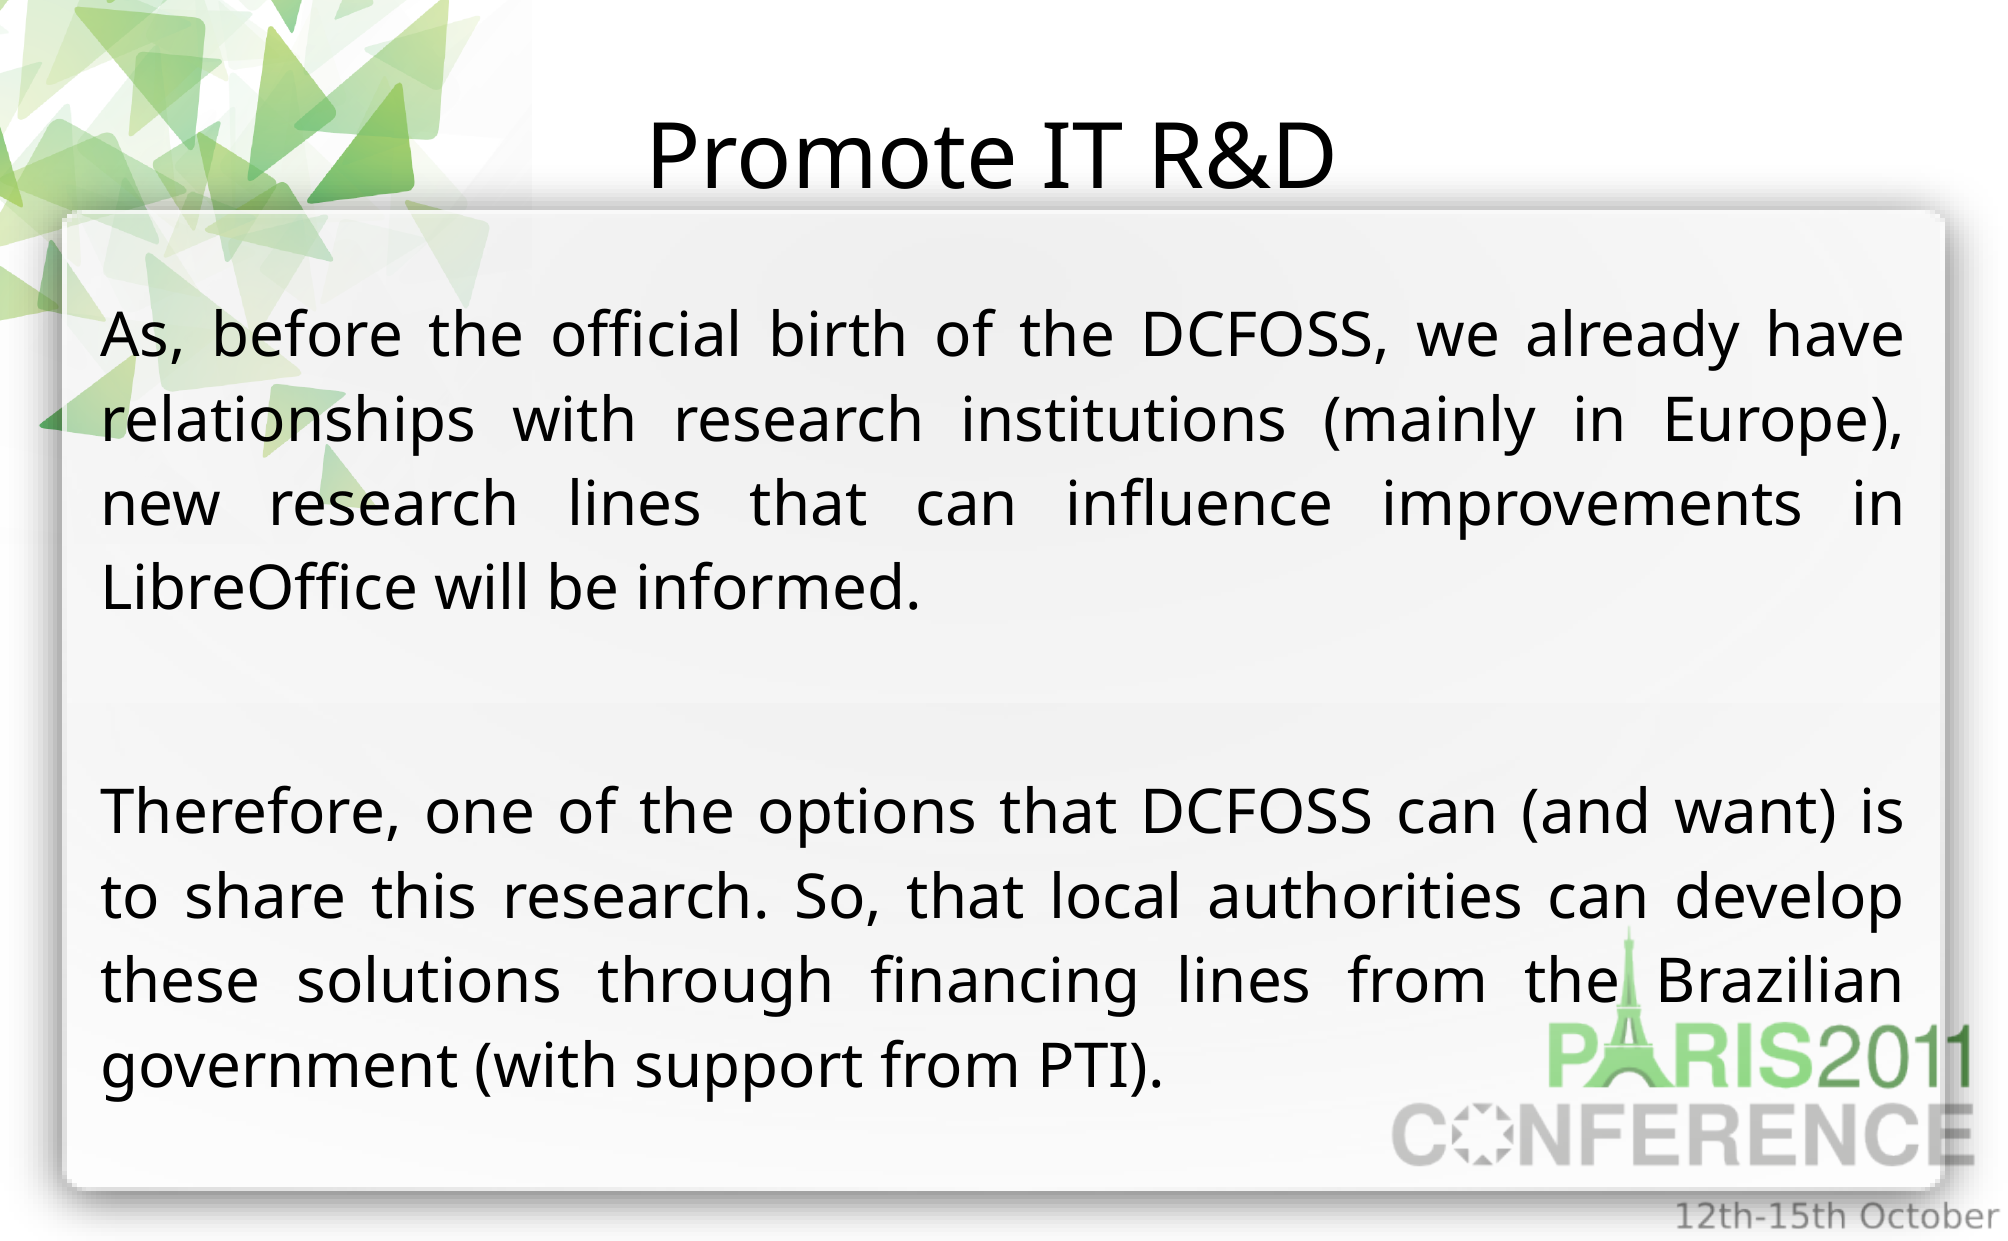

# Promote IT R&D
As, before the official birth of the DCFOSS, we already have relationships with research institutions (mainly in Europe), new research lines that can influence improvements in LibreOffice will be informed.
Therefore, one of the options that DCFOSS can (and want) is to share this research. So, that local authorities can develop these solutions through financing lines from the Brazilian government (with support from PTI).